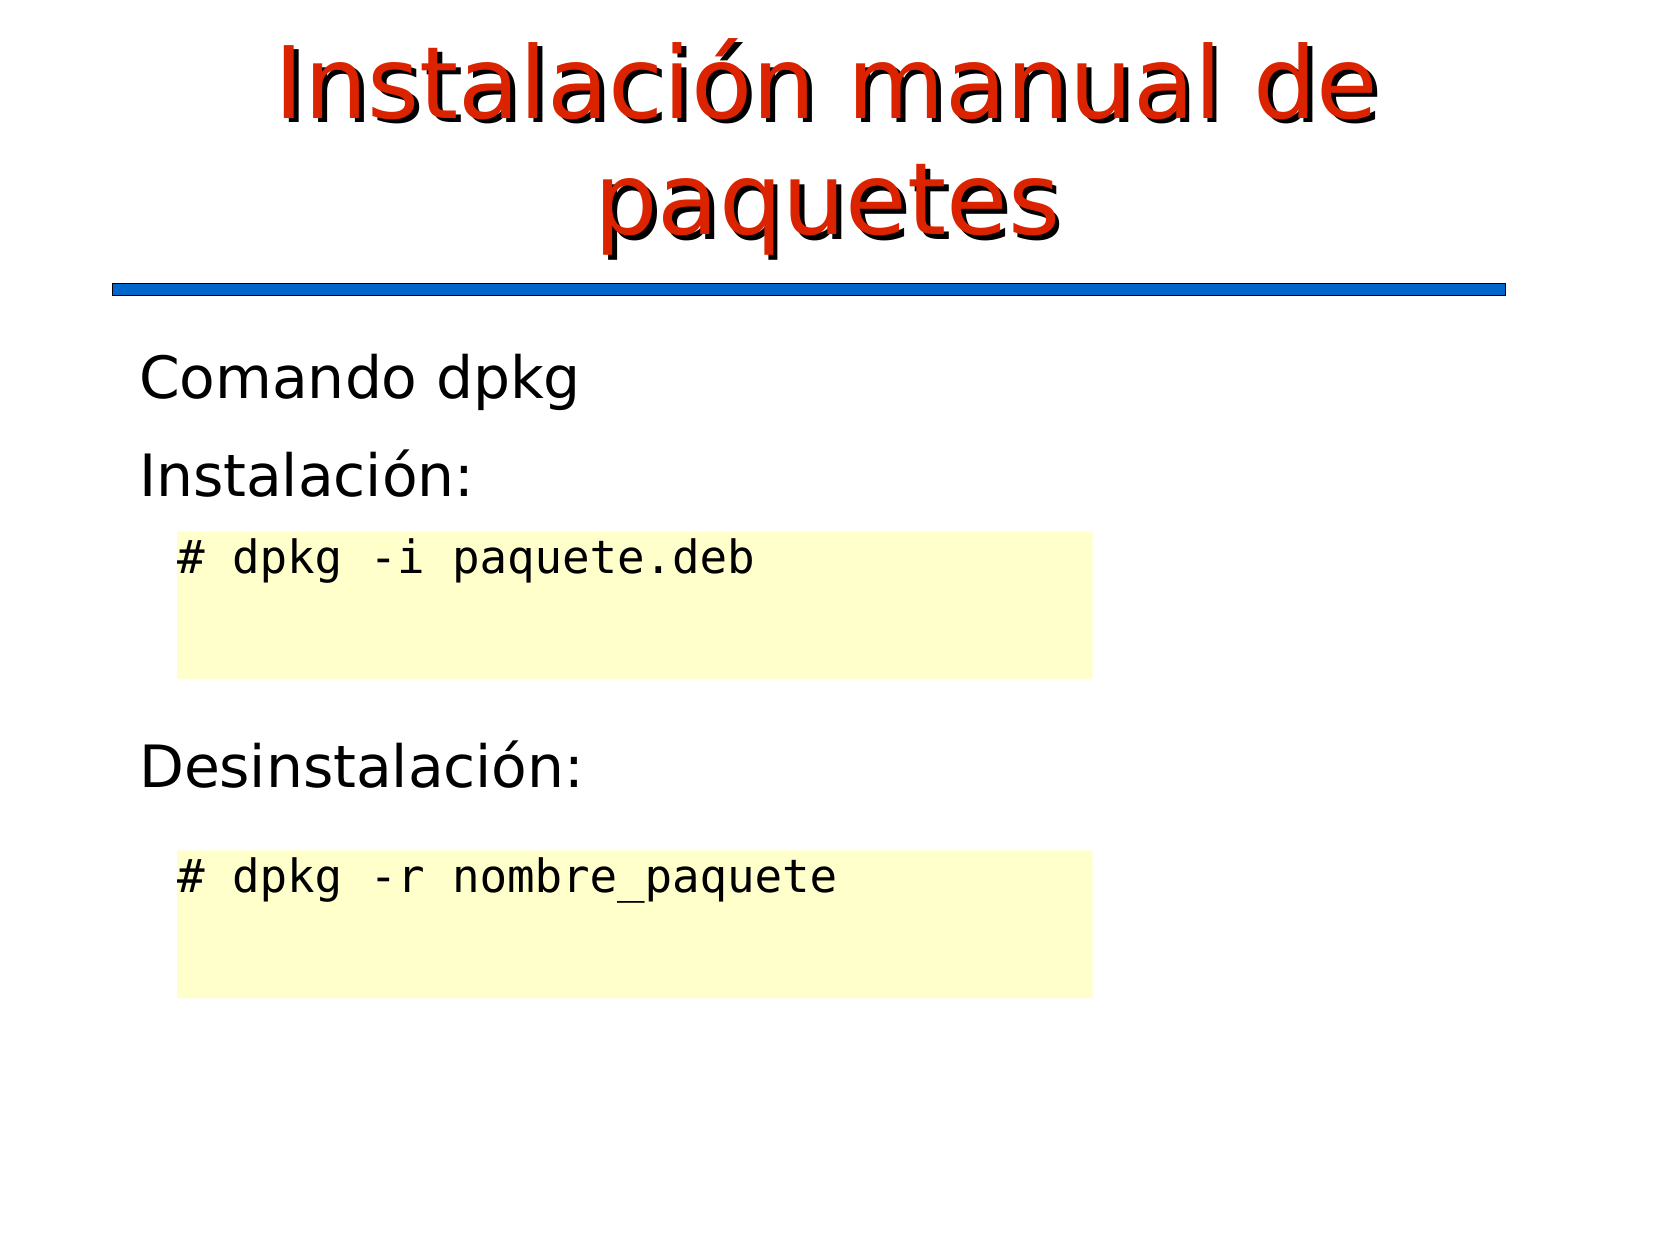

Instalación manual de paquetes
# Comando dpkg
Instalación:
Desinstalación:
# dpkg -i paquete.deb
# dpkg -r nombre_paquete